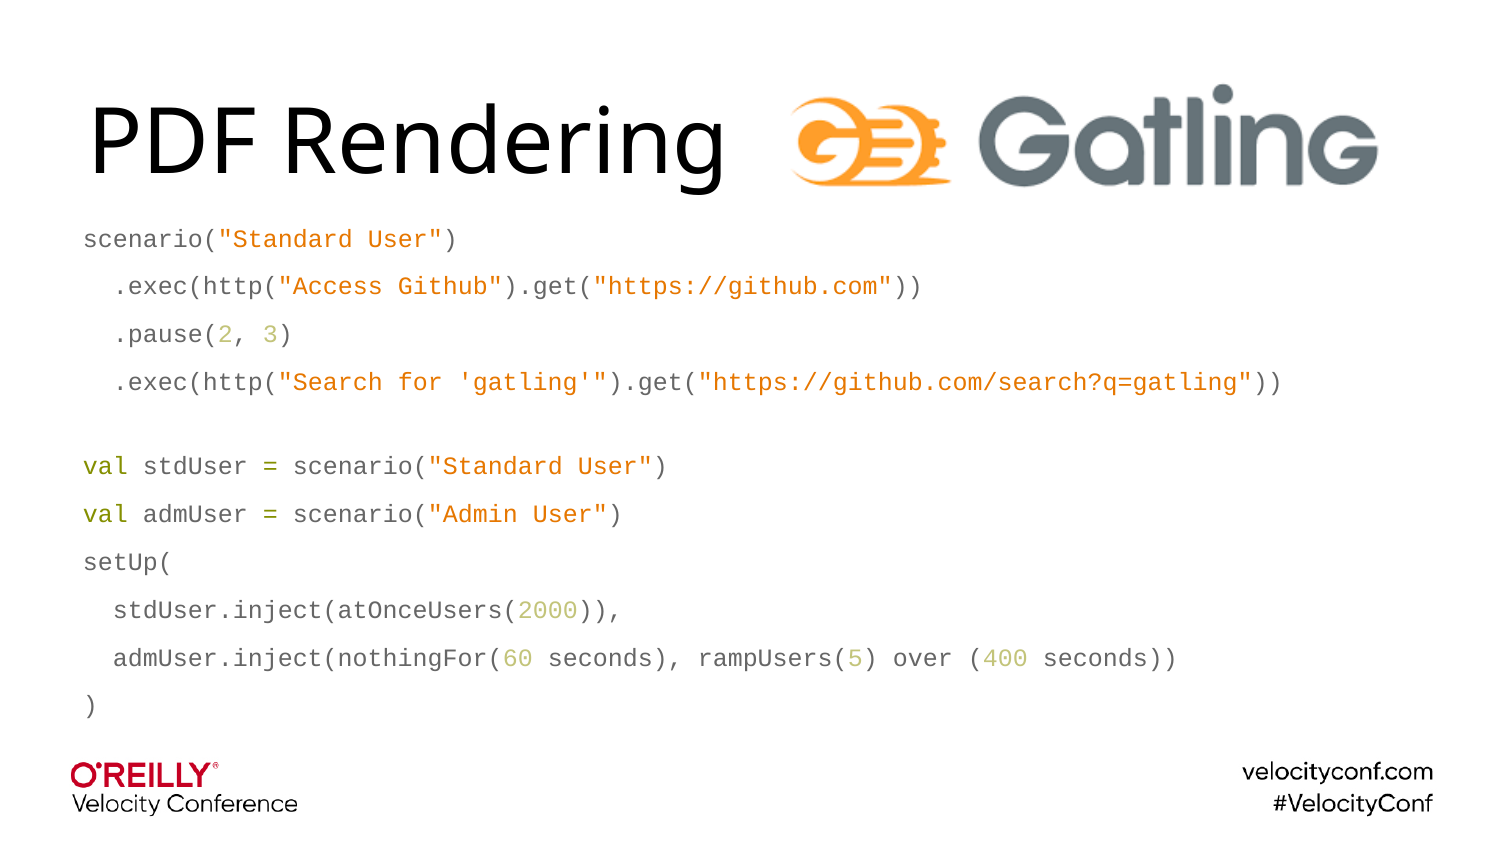

# PDF Rendering
scenario("Standard User")
 .exec(http("Access Github").get("https://github.com"))
 .pause(2, 3)
 .exec(http("Search for 'gatling'").get("https://github.com/search?q=gatling"))
val stdUser = scenario("Standard User")
val admUser = scenario("Admin User")
setUp(
 stdUser.inject(atOnceUsers(2000)),
 admUser.inject(nothingFor(60 seconds), rampUsers(5) over (400 seconds))
)